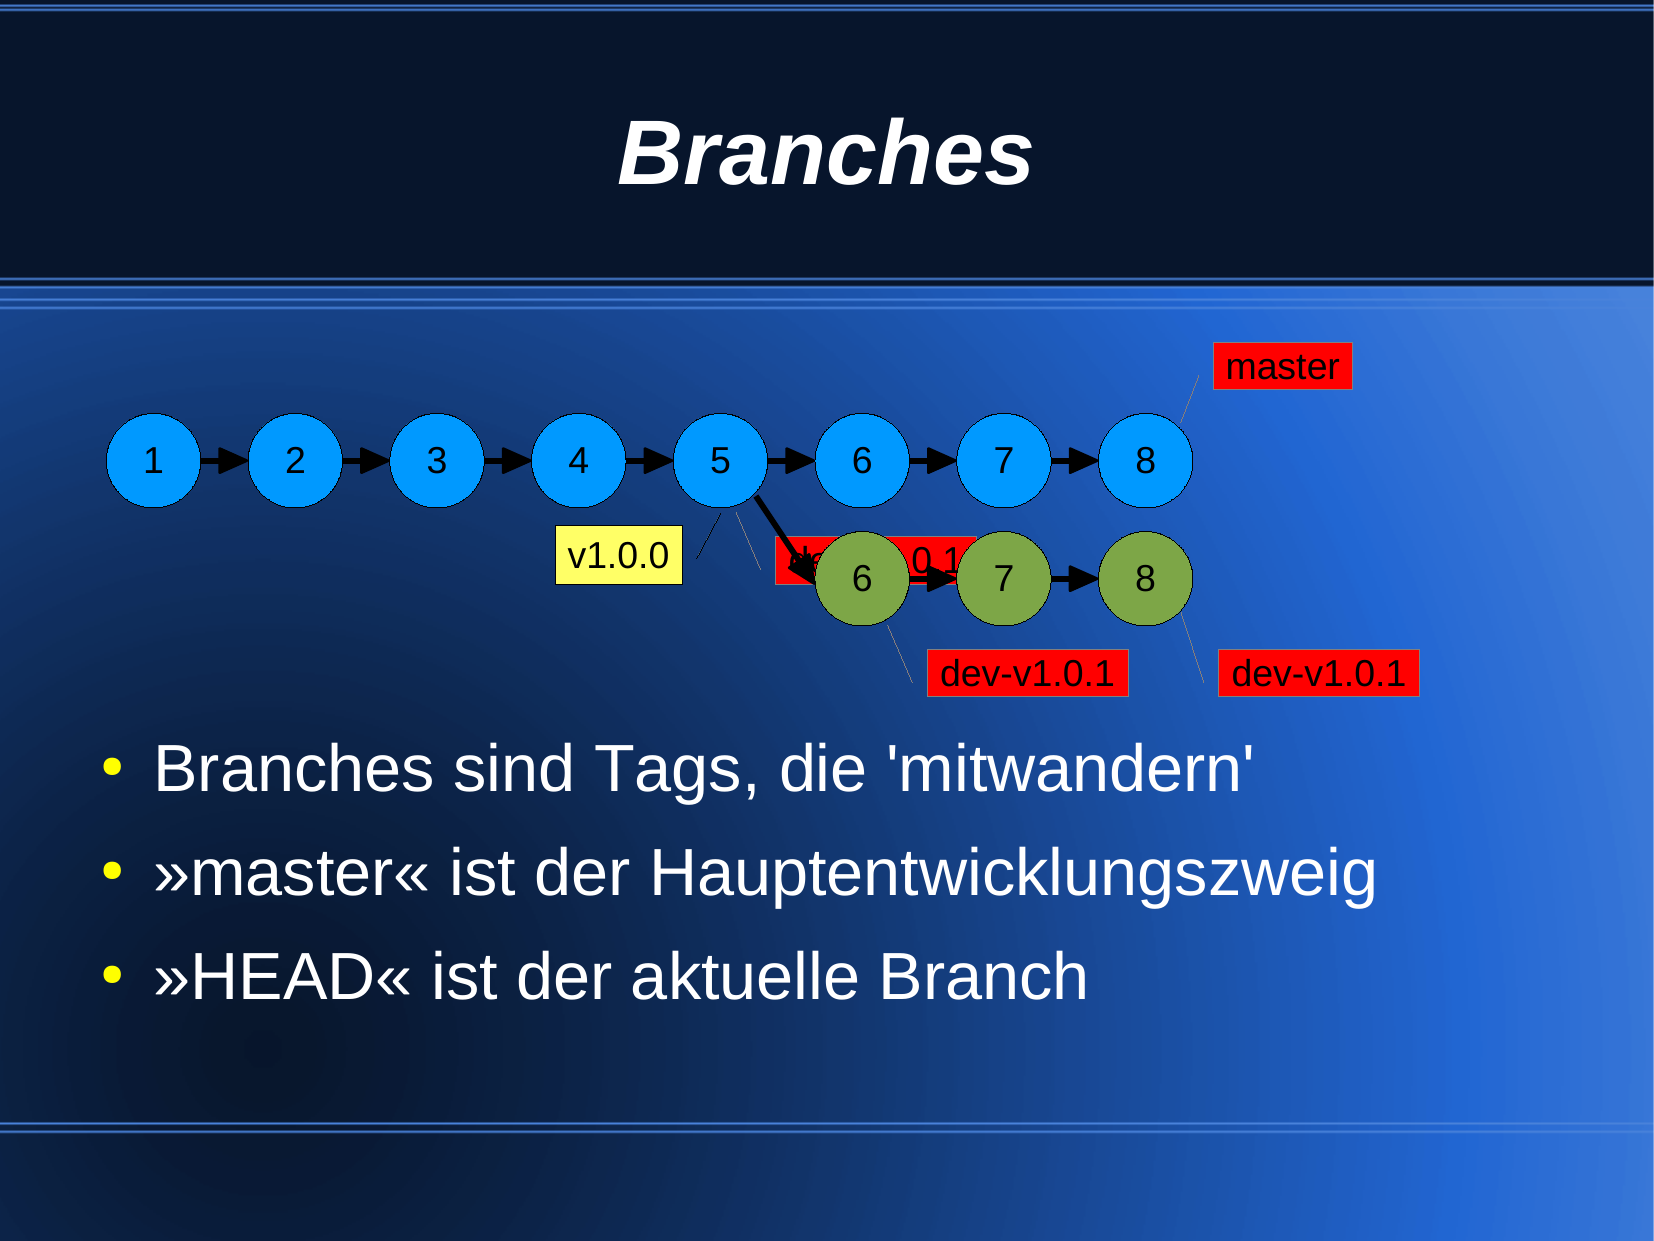

# Branches
master
1
2
3
4
5
6
7
8
v1.0.0
6
7
8
dev-v1.0.1
dev-v1.0.1
dev-v1.0.1
Branches sind Tags, die 'mitwandern'
»master« ist der Hauptentwicklungszweig
»HEAD« ist der aktuelle Branch